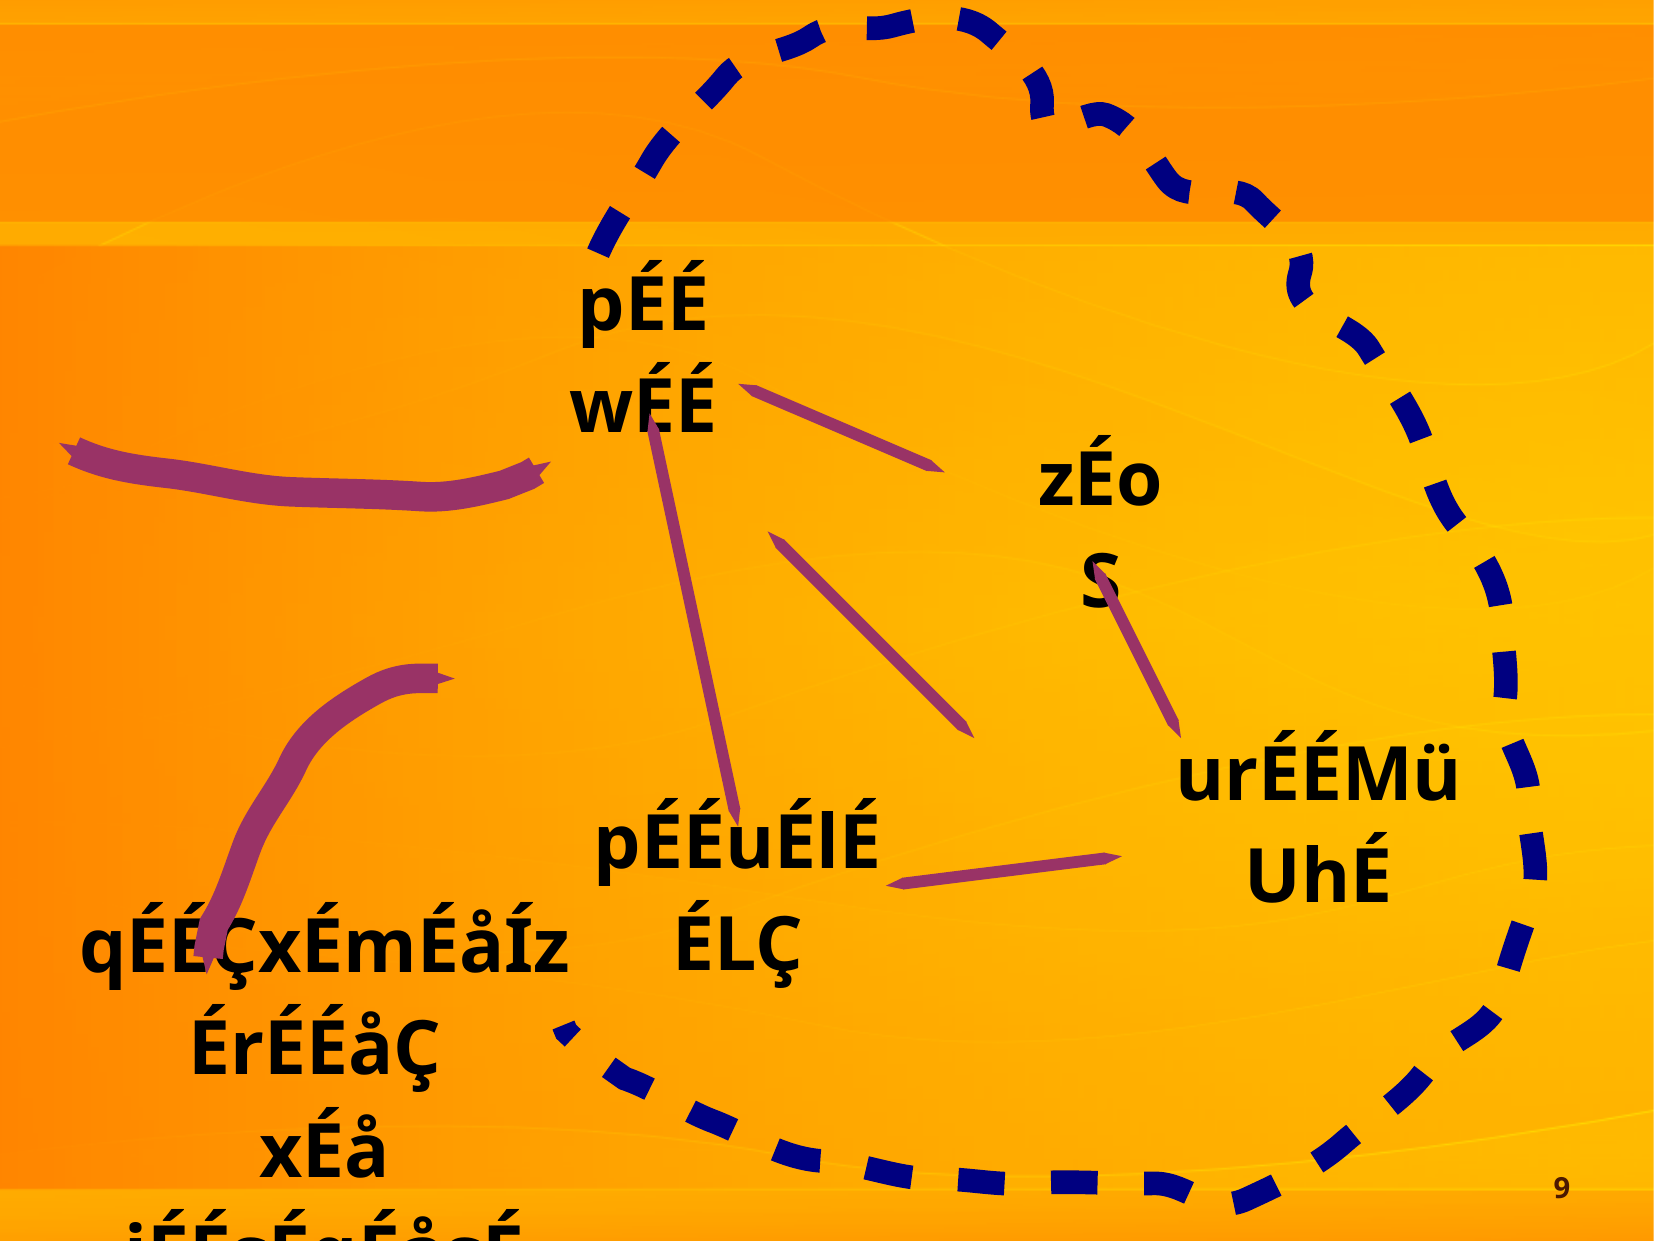

pÉÉwÉÉ
zÉoS
urÉÉMüUhÉ
pÉÉuÉlÉÉLÇ
qÉÉÇxÉmÉåÍzÉrÉÉåÇ
xÉå iÉÉsÉqÉåsÉ